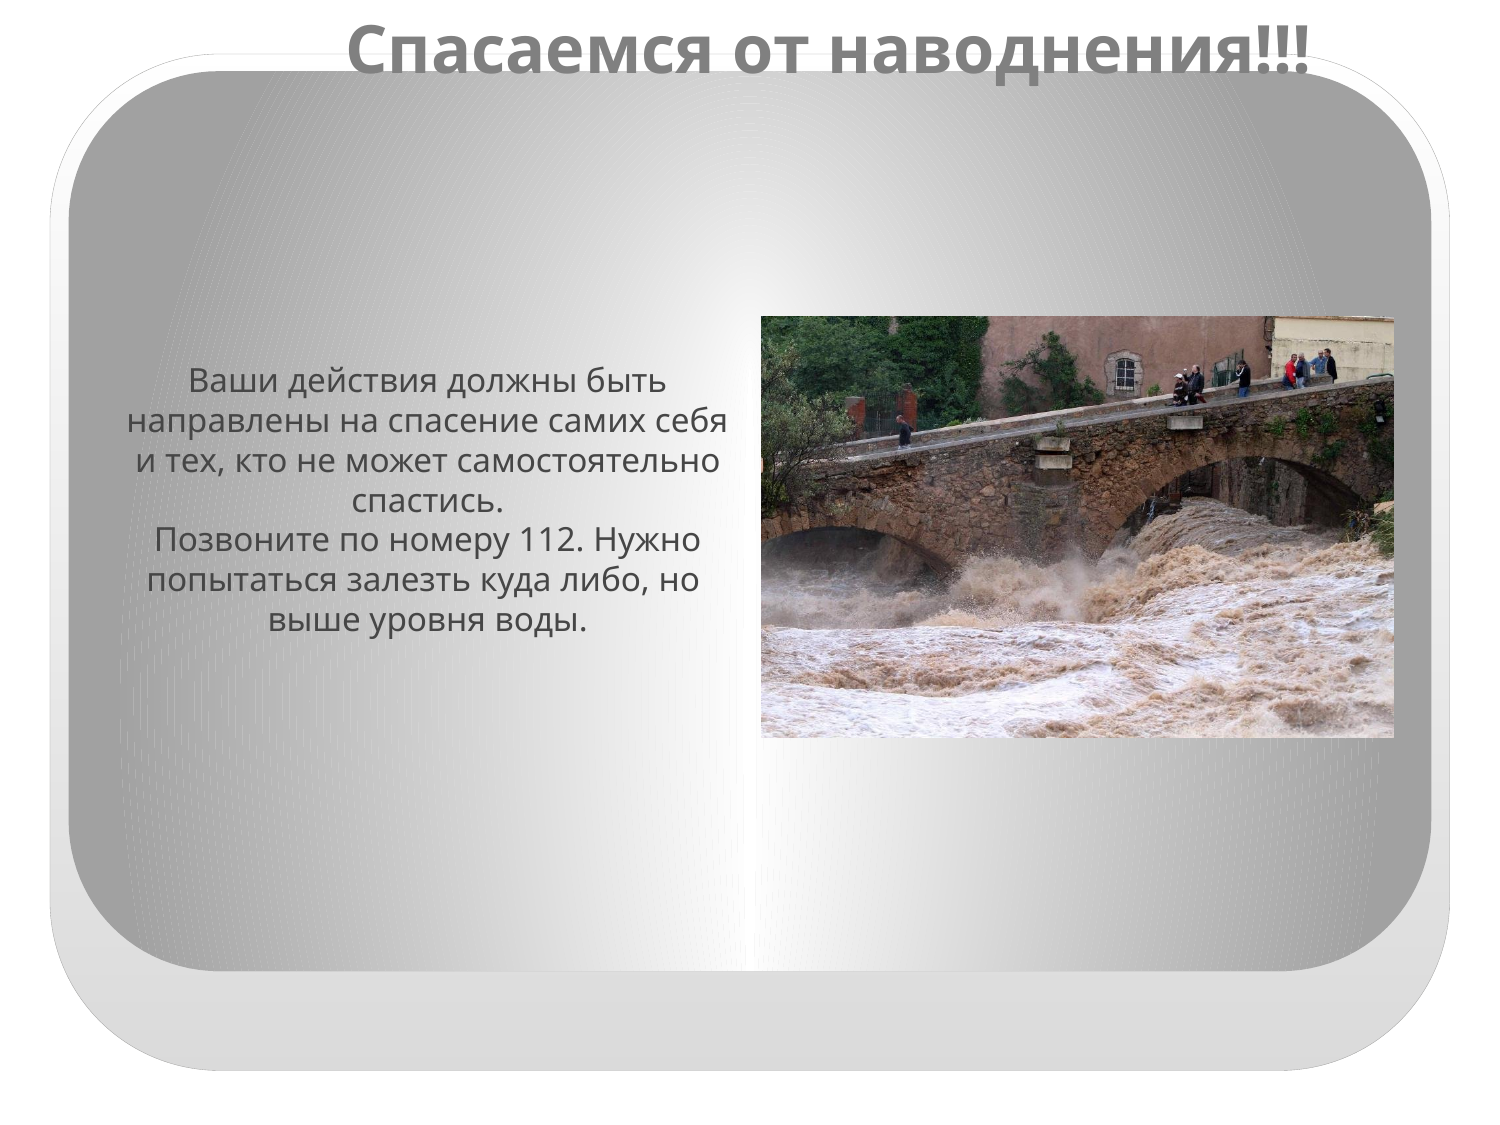

# Спасаемся от наводнения!!!
Ваши действия должны быть направлены на спасение самих себя и тех, кто не может самостоятельно спастись.
Позвоните по номеру 112. Нужно попытаться залезть куда либо, но выше уровня воды.